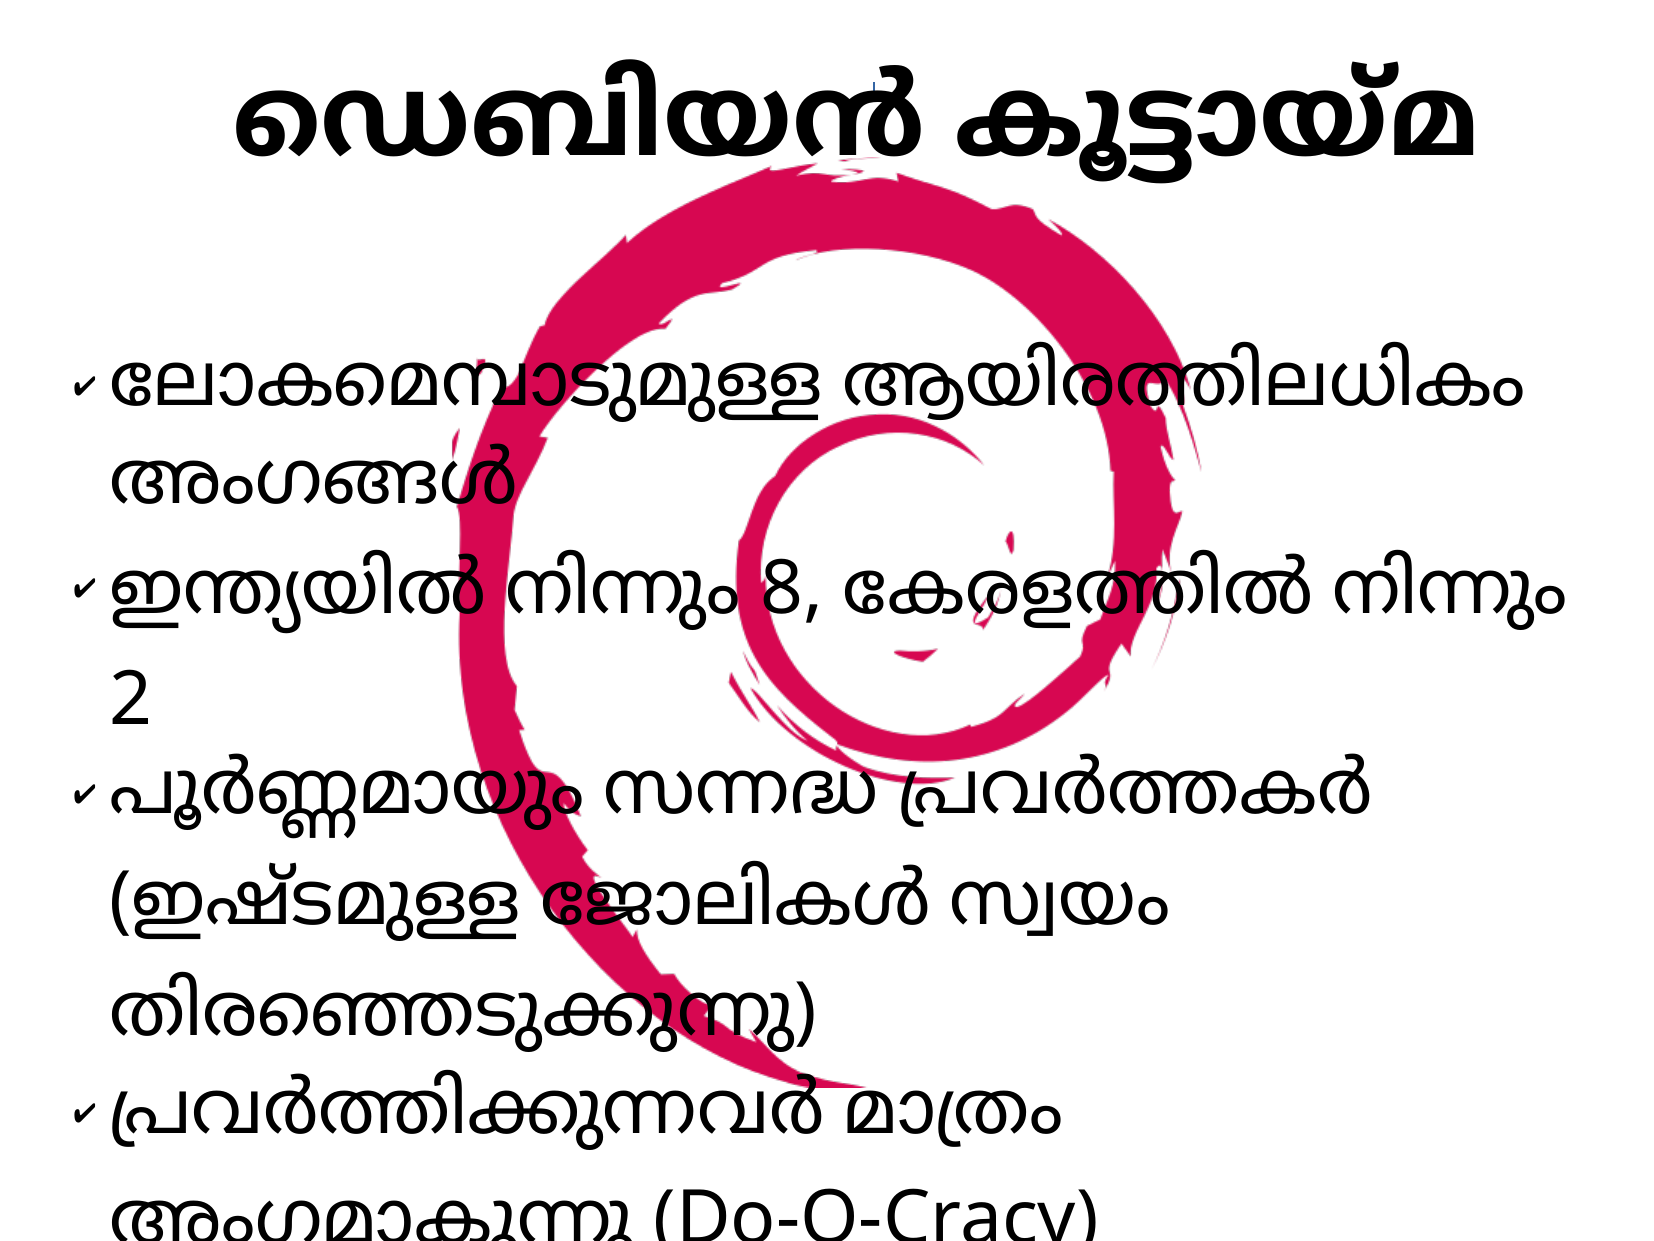

ഡെബിയന്‍ കൂട്ടായ്മ
ലോകമെമ്പാടുമുള്ള ആയിരത്തിലധികം അംഗങ്ങള്‍
ഇന്ത്യയില്‍ നിന്നും 8, കേരളത്തില്‍ നിന്നും 2
പൂര്‍ണ്ണമായും സന്നദ്ധ പ്രവര്‍ത്തകര്‍ (ഇഷ്ടമുള്ള ജോലികള്‍ സ്വയം തിരഞ്ഞെടുക്കുന്നു)
പ്രവര്‍ത്തിക്കുന്നവര്‍ മാത്രം അംഗമാകുന്നു (Do-O-Cracy)